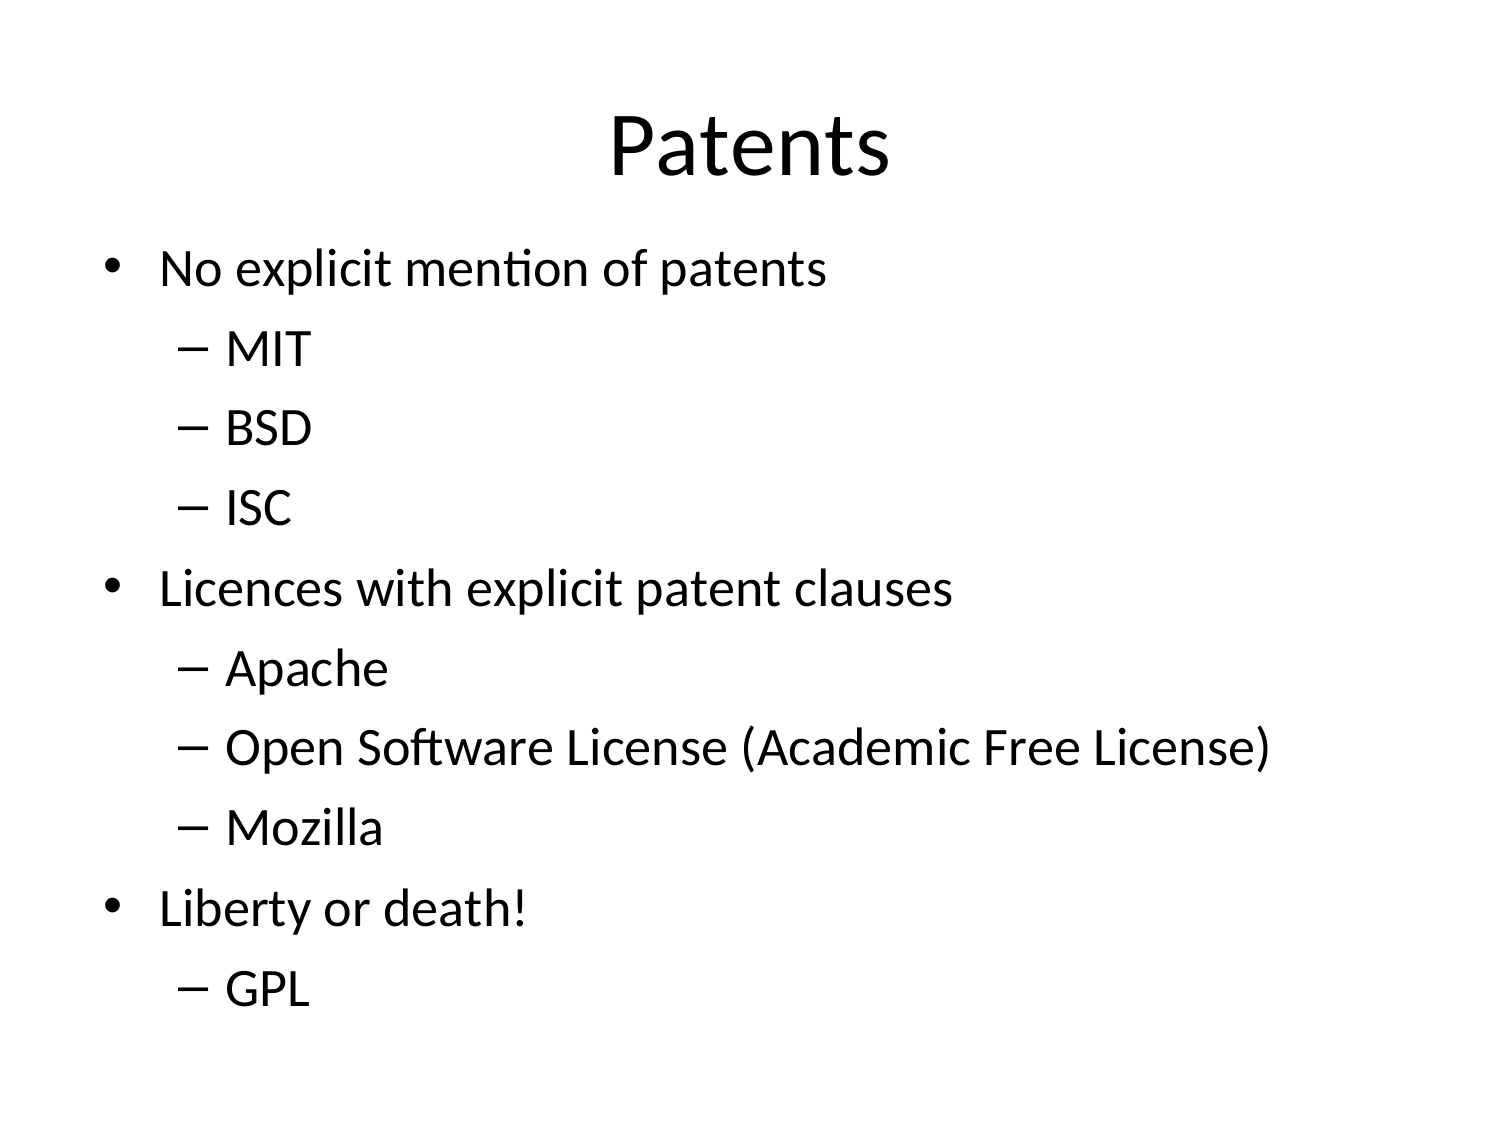

# Patents
No explicit mention of patents
MIT
BSD
ISC
Licences with explicit patent clauses
Apache
Open Software License (Academic Free License)
Mozilla
Liberty or death!
GPL